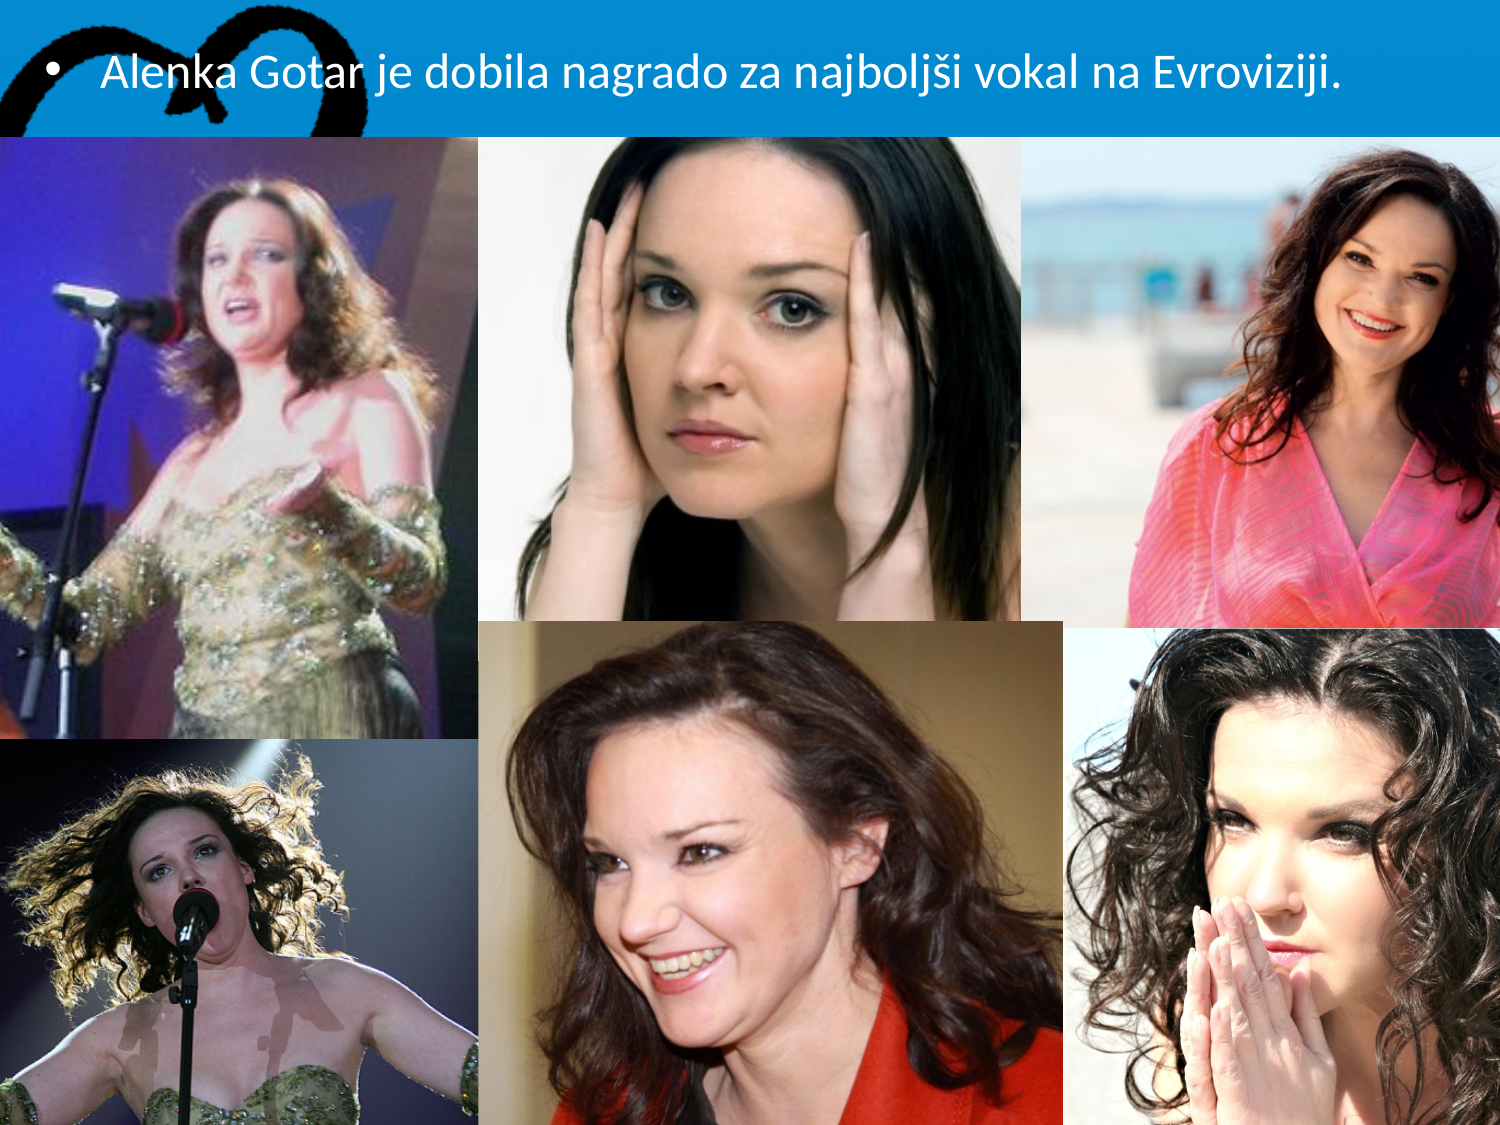

Alenka Gotar je dobila nagrado za najboljši vokal na Evroviziji.
#